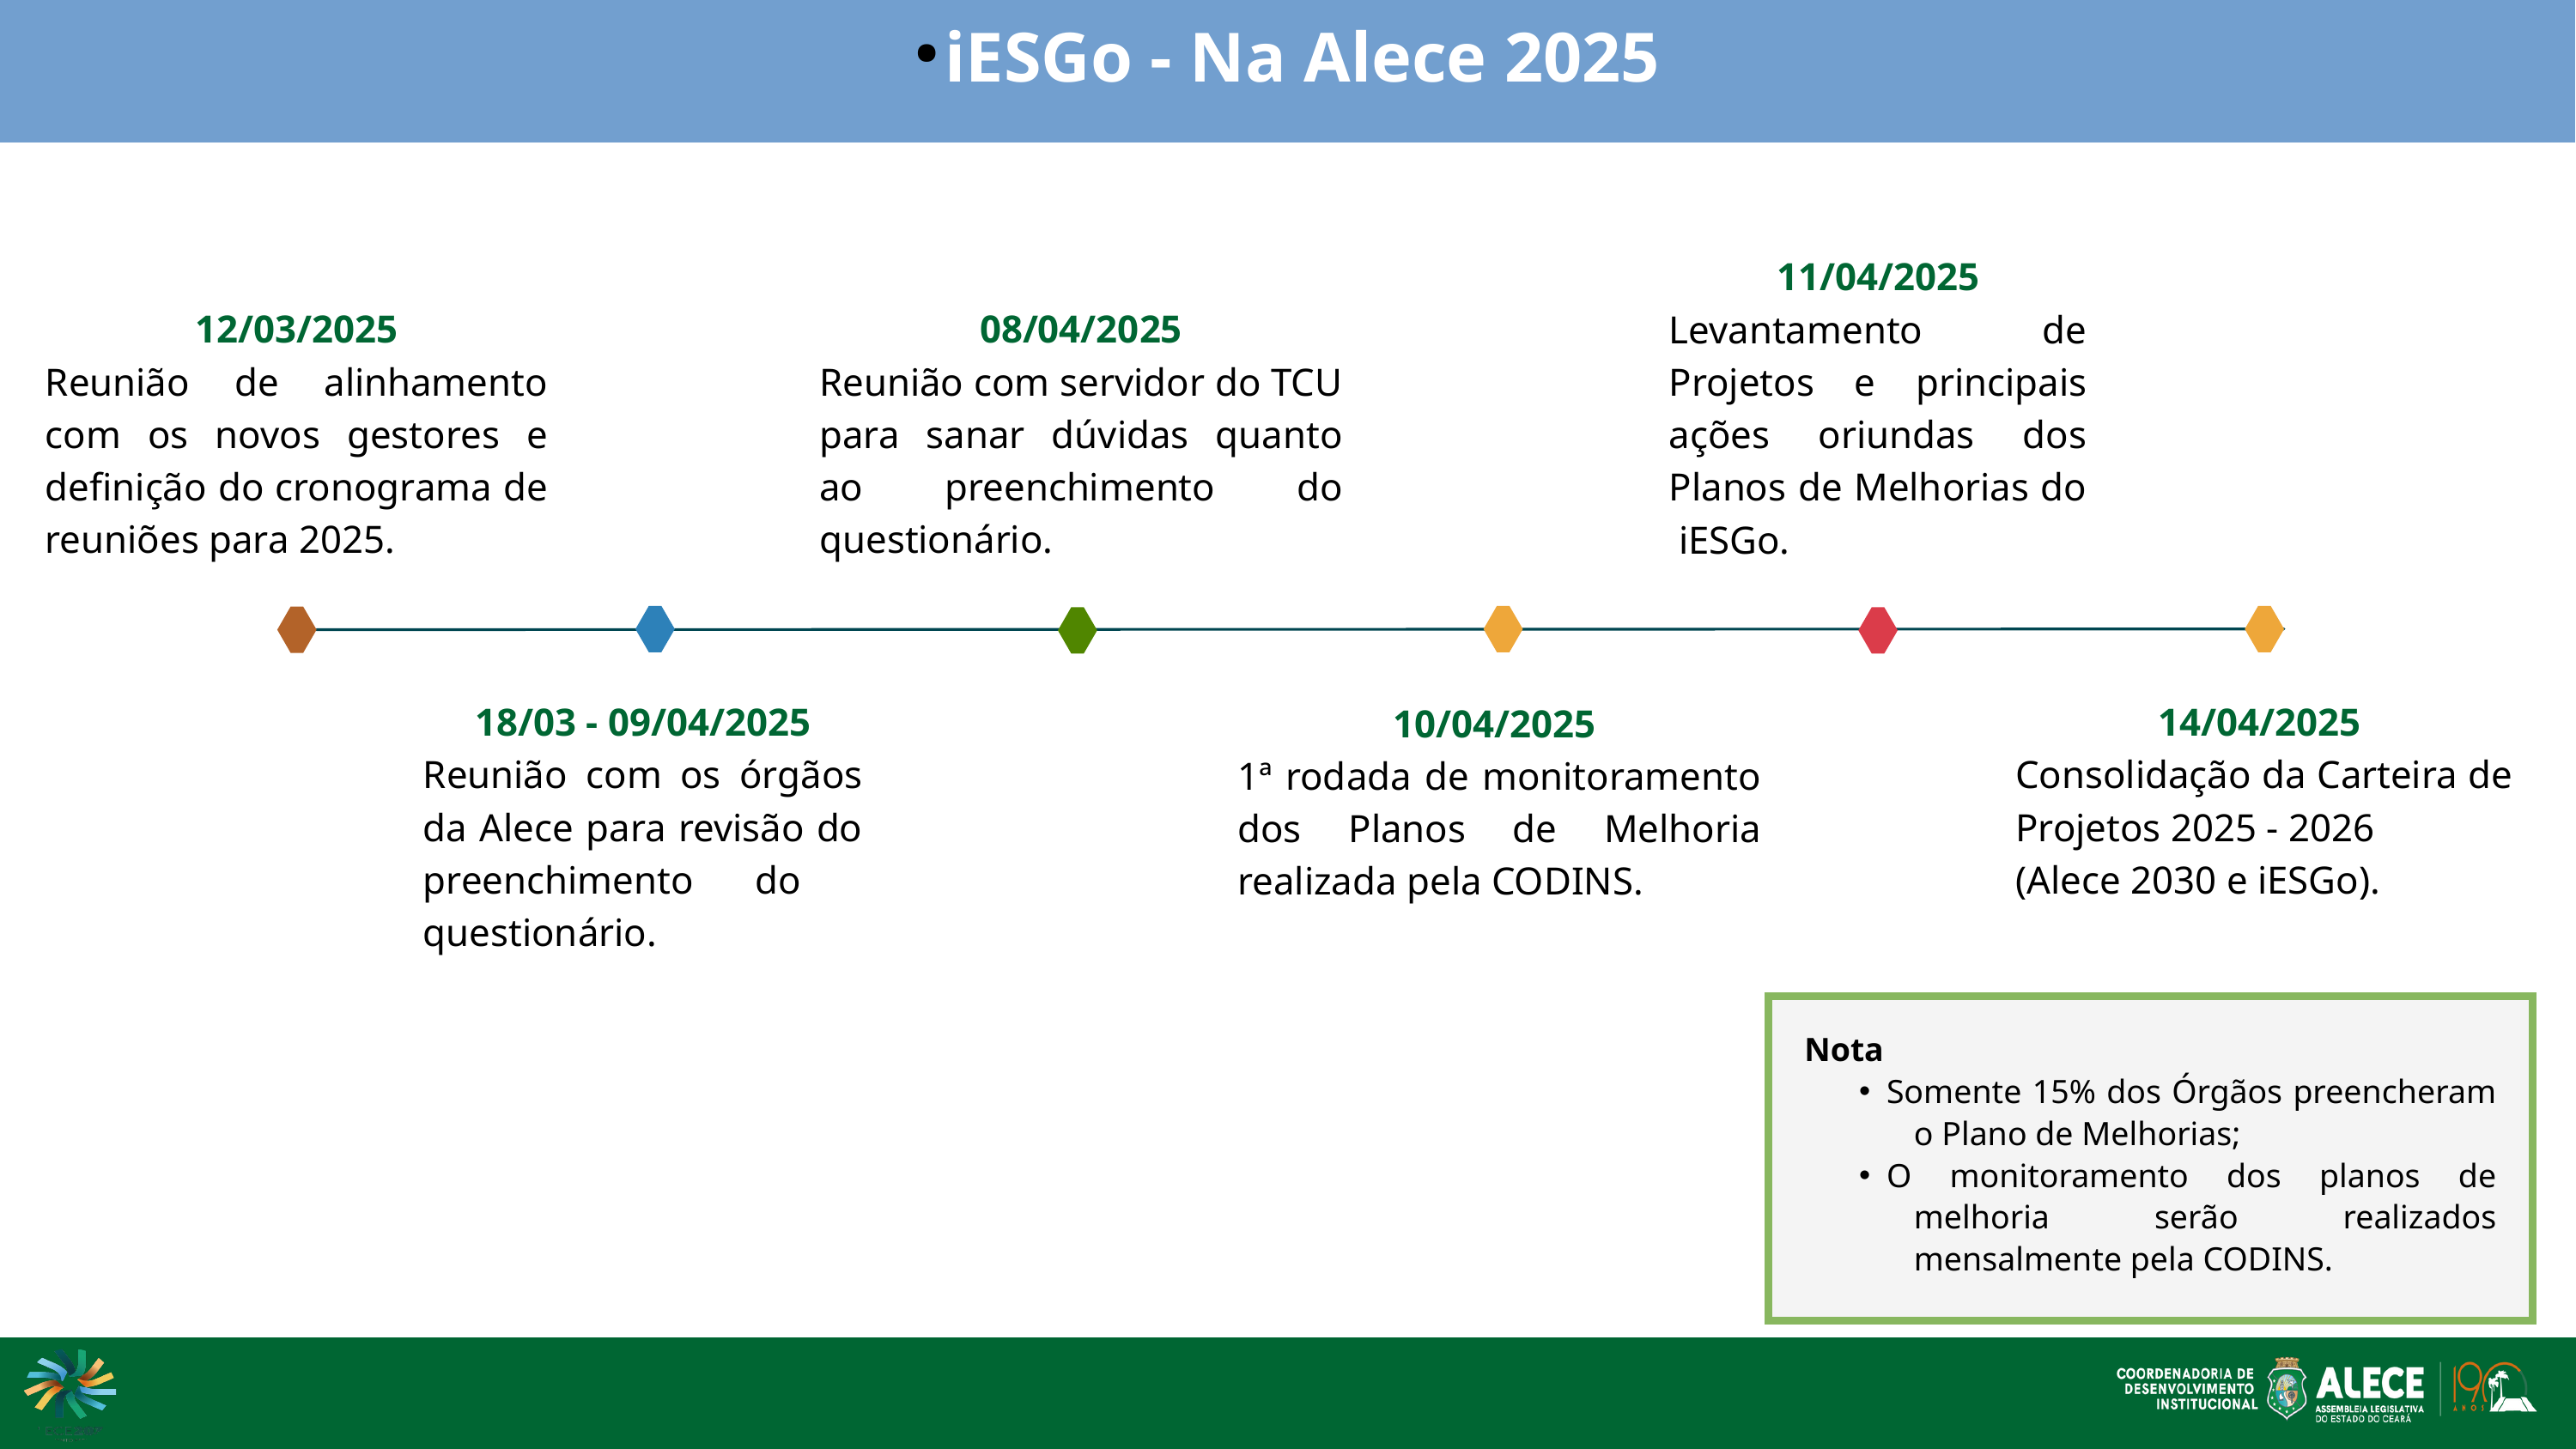

| iESGo - Na Alece 2025 |
| --- |
11/04/2025
Levantamento de Projetos e principais ações oriundas dos Planos de Melhorias do iESGo.
12/03/2025
Reunião de alinhamento com os novos gestores e definição do cronograma de reuniões para 2025.
08/04/2025
Reunião com servidor do TCU para sanar dúvidas quanto ao preenchimento do questionário.
18/03 - 09/04/2025
Reunião com os órgãos da Alece para revisão do preenchimento do questionário.
14/04/2025
Consolidação da Carteira de Projetos 2025 - 2026
(Alece 2030 e iESGo).
10/04/2025
1ª rodada de monitoramento dos Planos de Melhoria realizada pela CODINS.
Nota
Somente 15% dos Órgãos preencheram o Plano de Melhorias;
O monitoramento dos planos de melhoria serão realizados mensalmente pela CODINS.